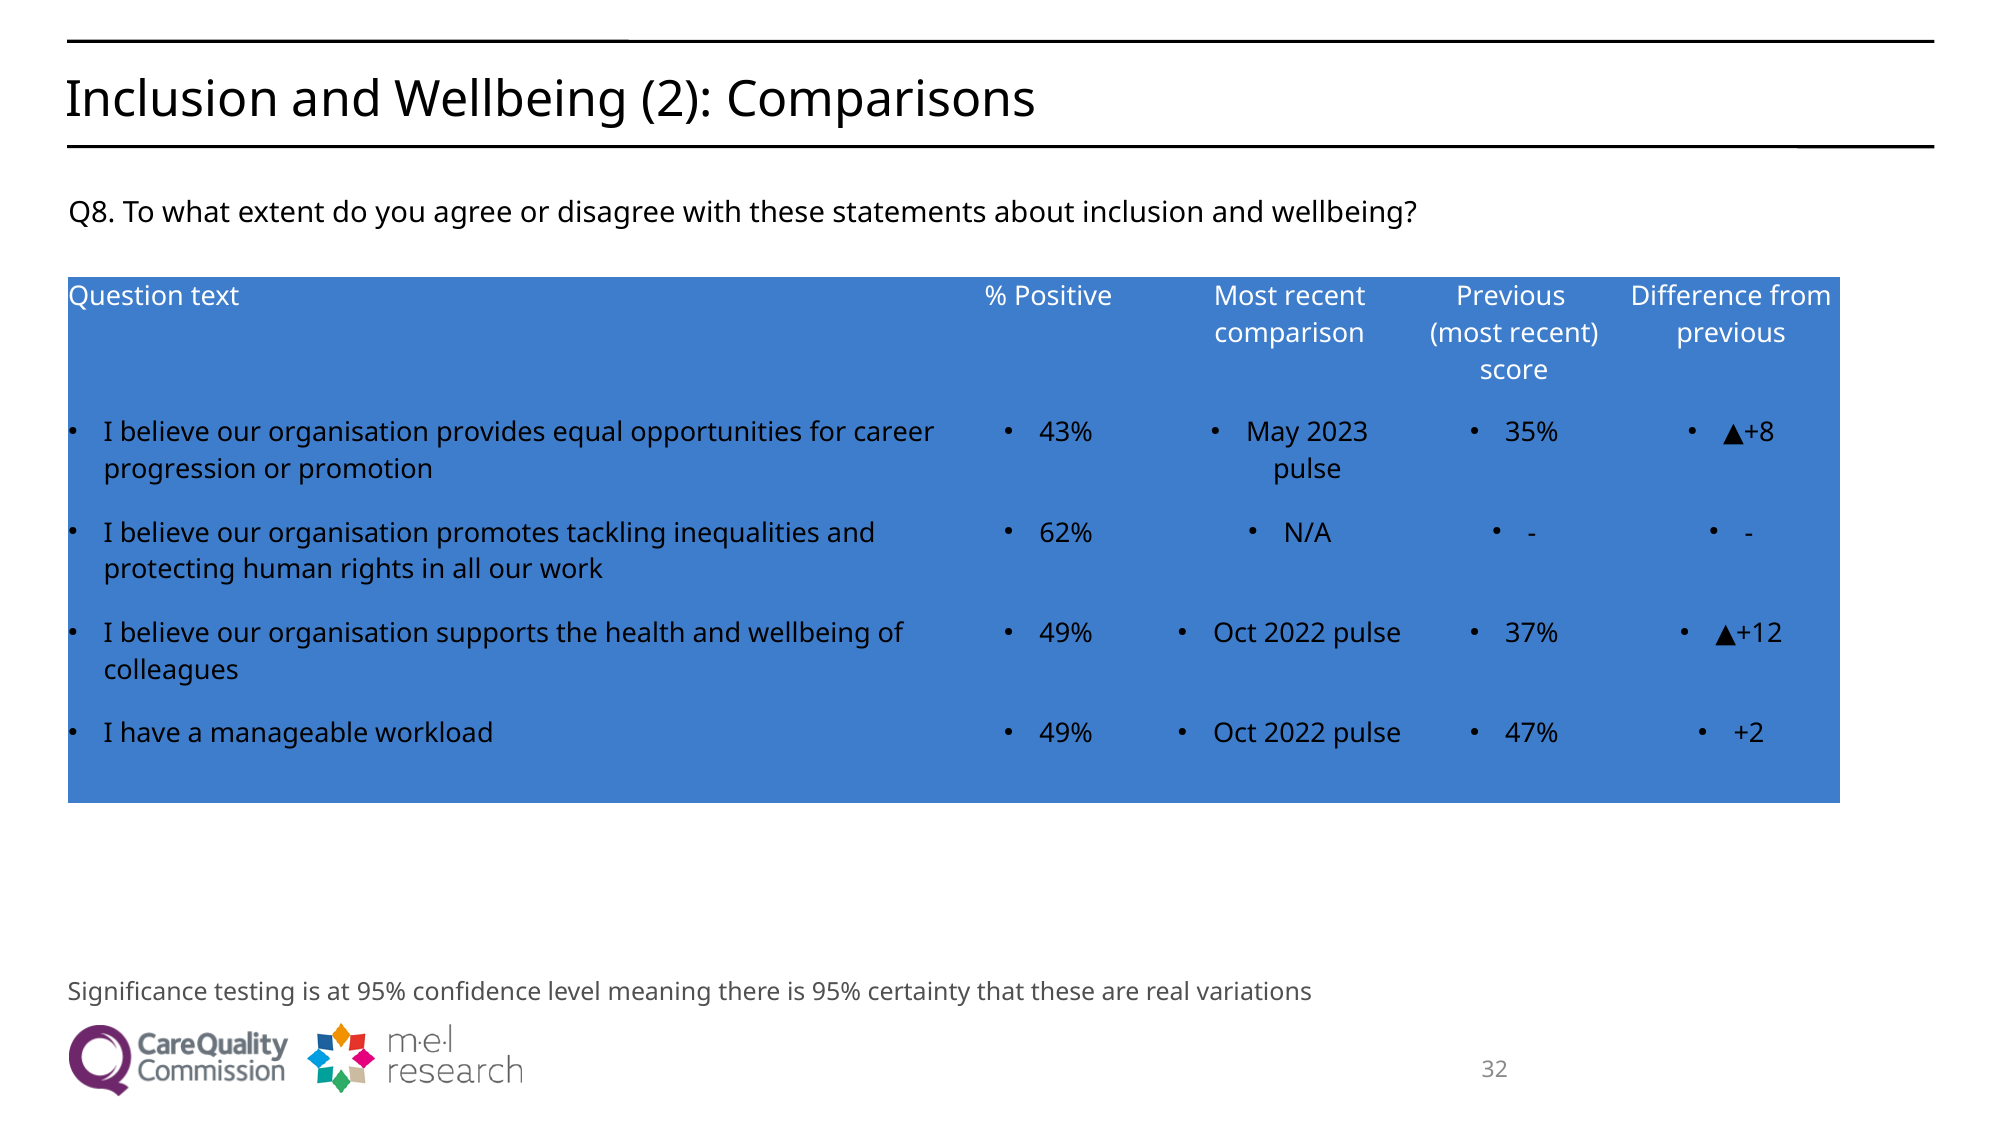

# Inclusion and Wellbeing (2): Comparisons
Q8. To what extent do you agree or disagree with these statements about inclusion and wellbeing?
| Question text | % Positive | | Most recent comparison | Previous (most recent) score | Difference from previous |
| --- | --- | --- | --- | --- | --- |
| I believe our organisation provides equal opportunities for career progression or promotion | 43% | | May 2023 pulse | 35% | ▲+8 |
| I believe our organisation promotes tackling inequalities and protecting human rights in all our work | 62% | | N/A | - | - |
| I believe our organisation supports the health and wellbeing of colleagues | 49% | | Oct 2022 pulse | 37% | ▲+12 |
| I have a manageable workload | 49% | | Oct 2022 pulse | 47% | +2 |
Significance testing is at 95% confidence level meaning there is 95% certainty that these are real variations
30